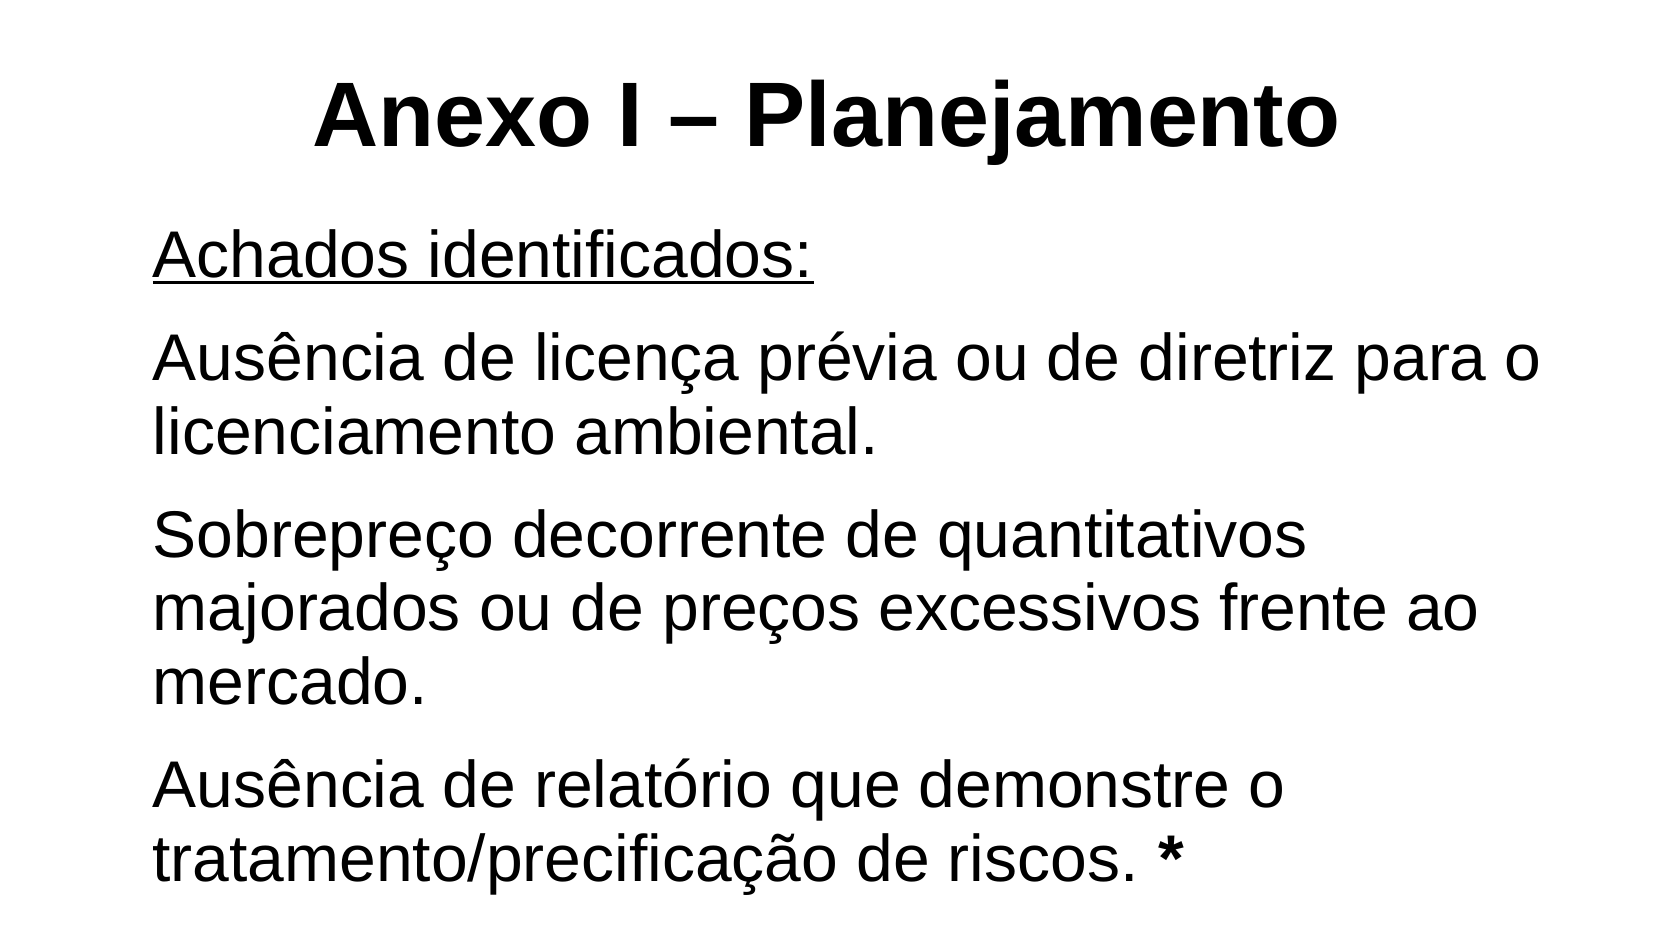

# Anexo I – Planejamento
Achados identificados:
Ausência de licença prévia ou de diretriz para o licenciamento ambiental.
Sobrepreço decorrente de quantitativos majorados ou de preços excessivos frente ao mercado.
Ausência de relatório que demonstre o tratamento/precificação de riscos. *